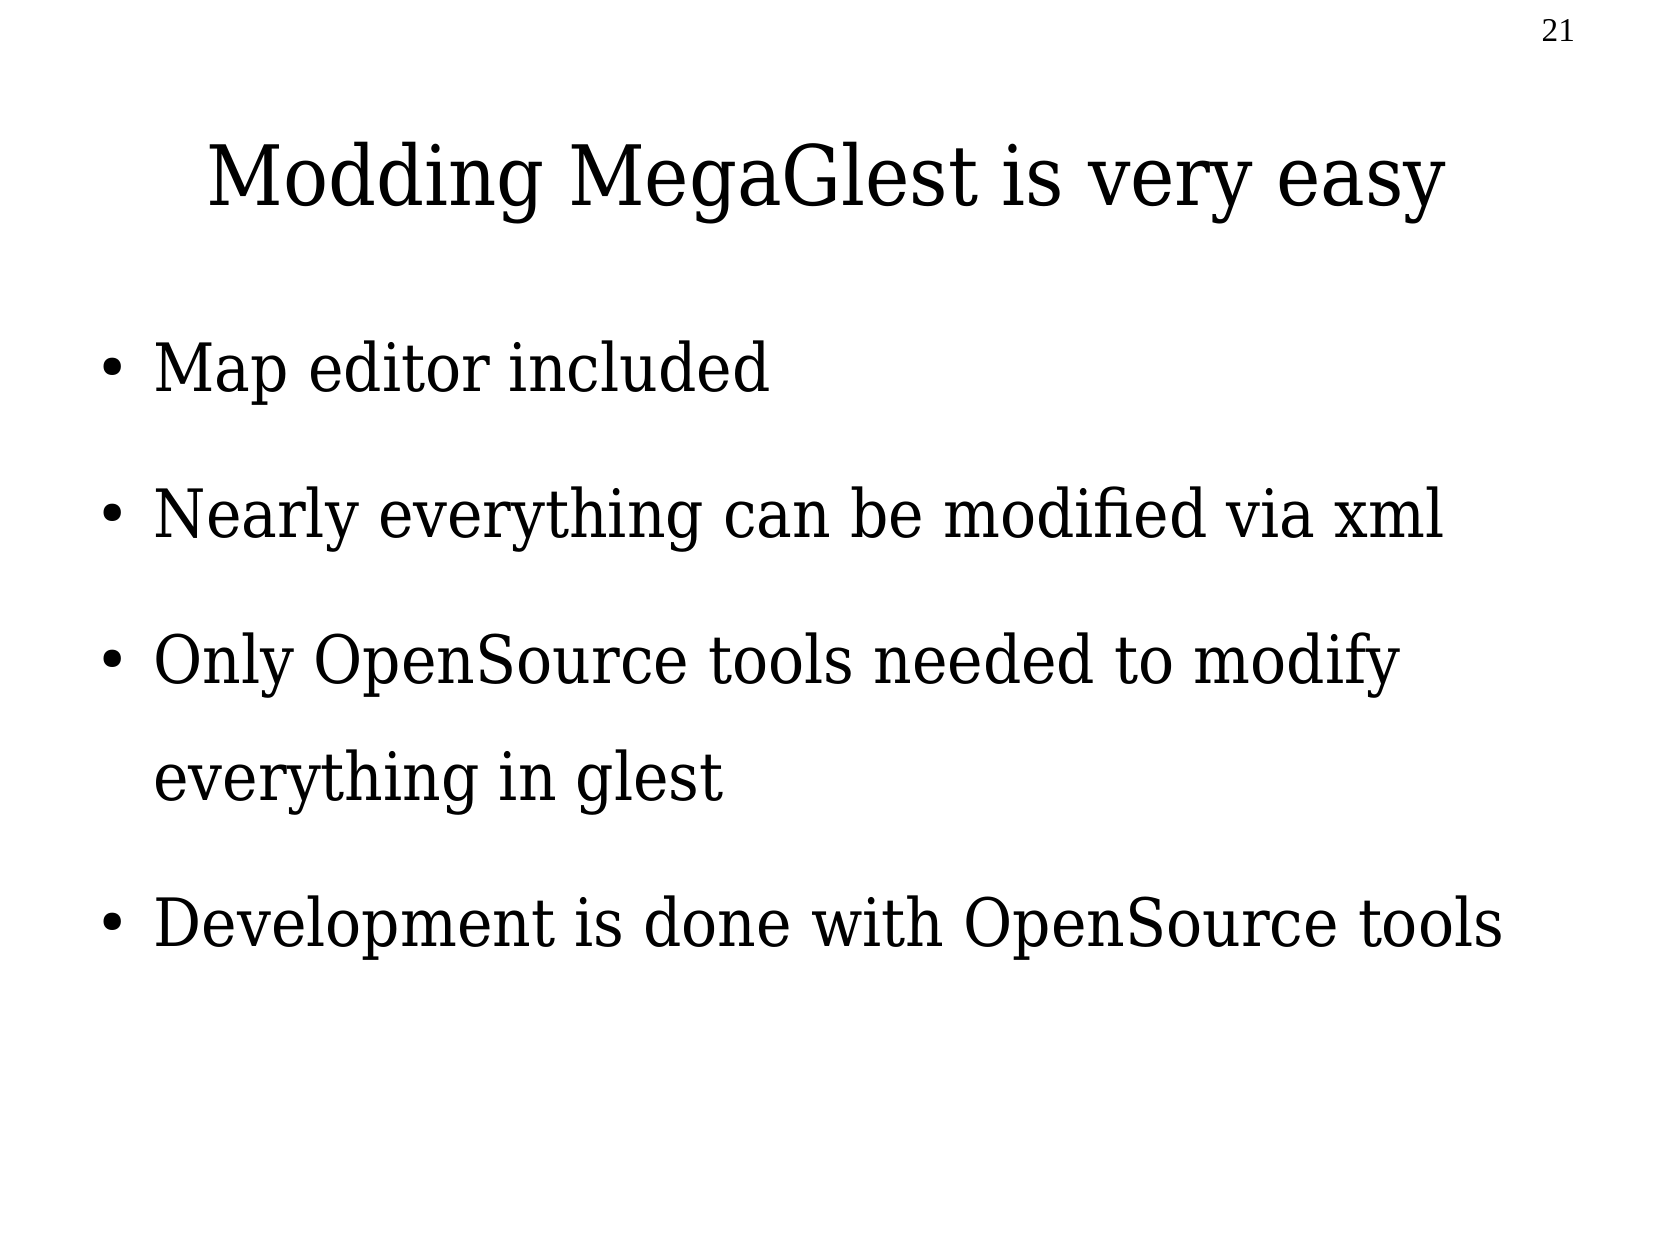

# Modding MegaGlest is very easy
Map editor included
Nearly everything can be modified via xml
Only OpenSource tools needed to modify everything in glest
Development is done with OpenSource tools